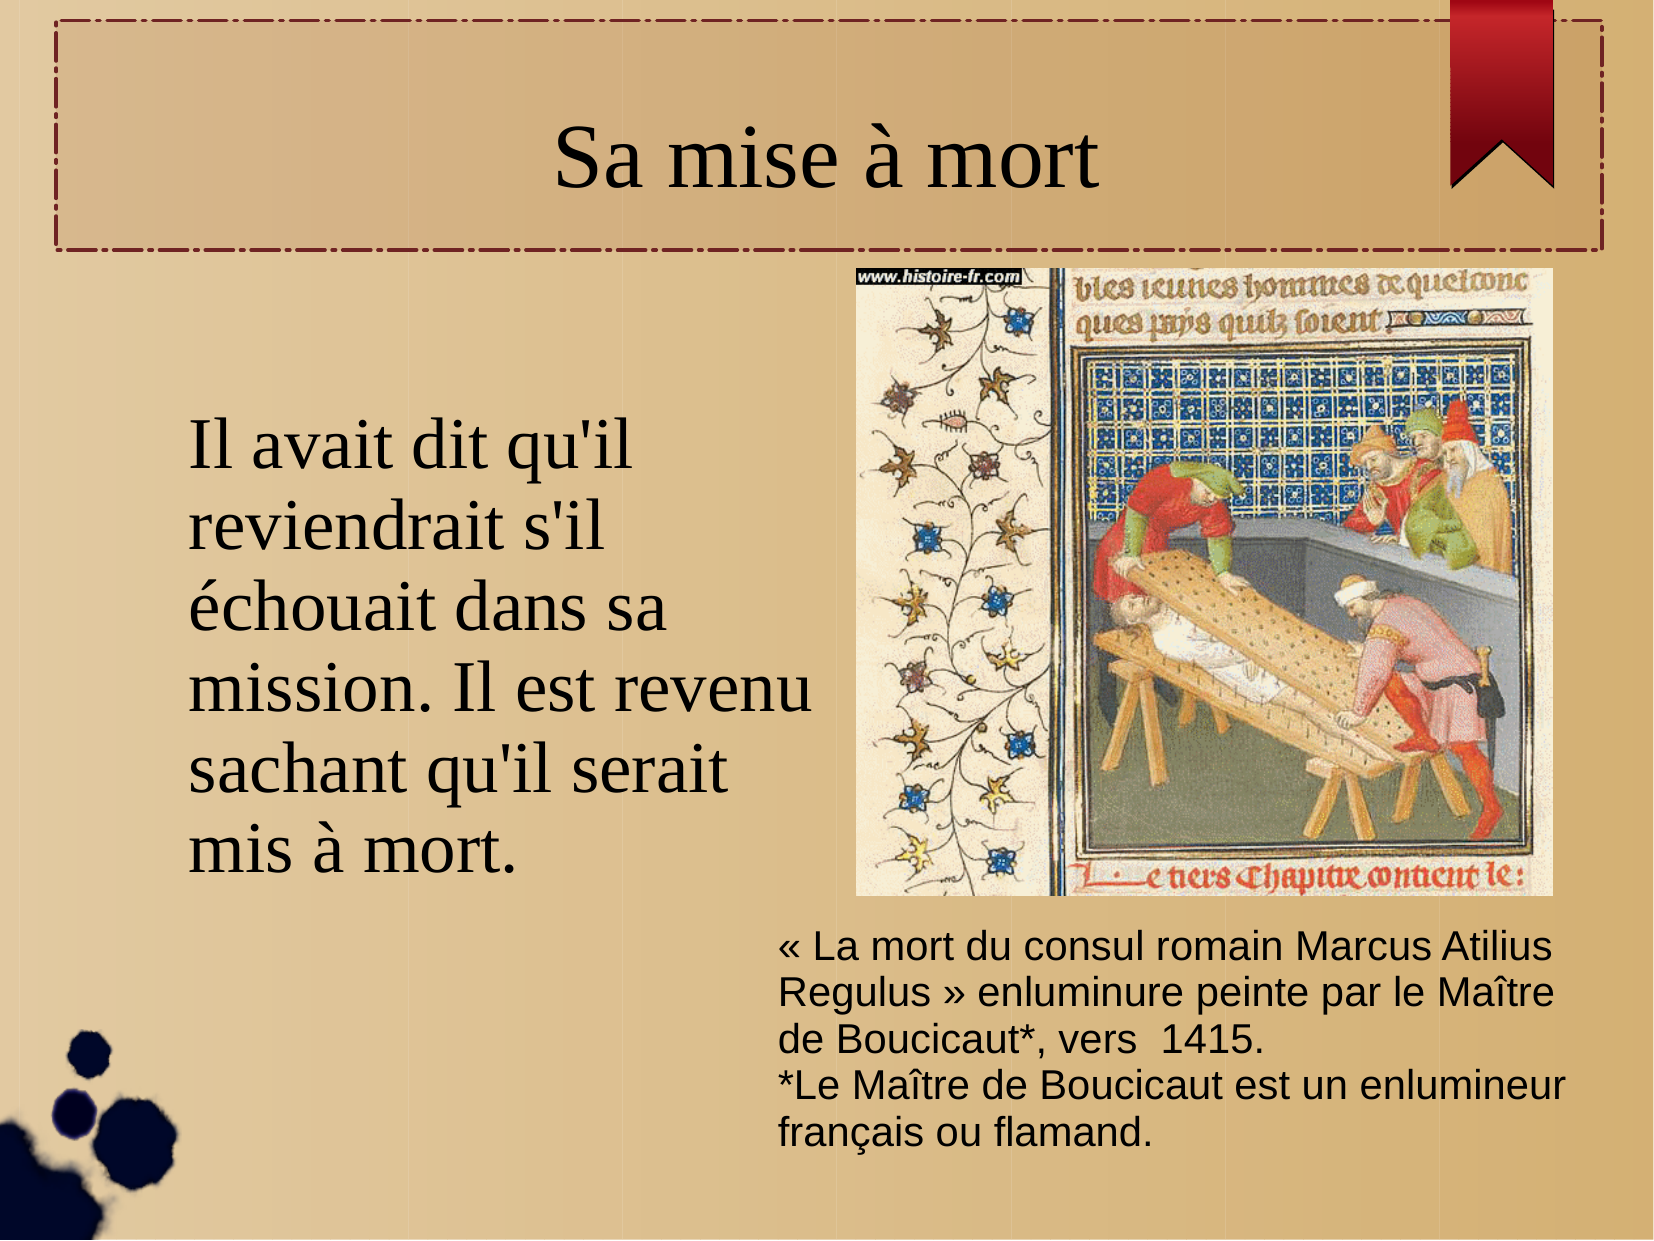

# Sa mise à mort
Il avait dit qu'il reviendrait s'il échouait dans sa mission. Il est revenu sachant qu'il serait mis à mort.
« La mort du consul romain Marcus Atilius Regulus » enluminure peinte par le Maître de Boucicaut*, vers 1415.
*Le Maître de Boucicaut est un enlumineur français ou flamand.